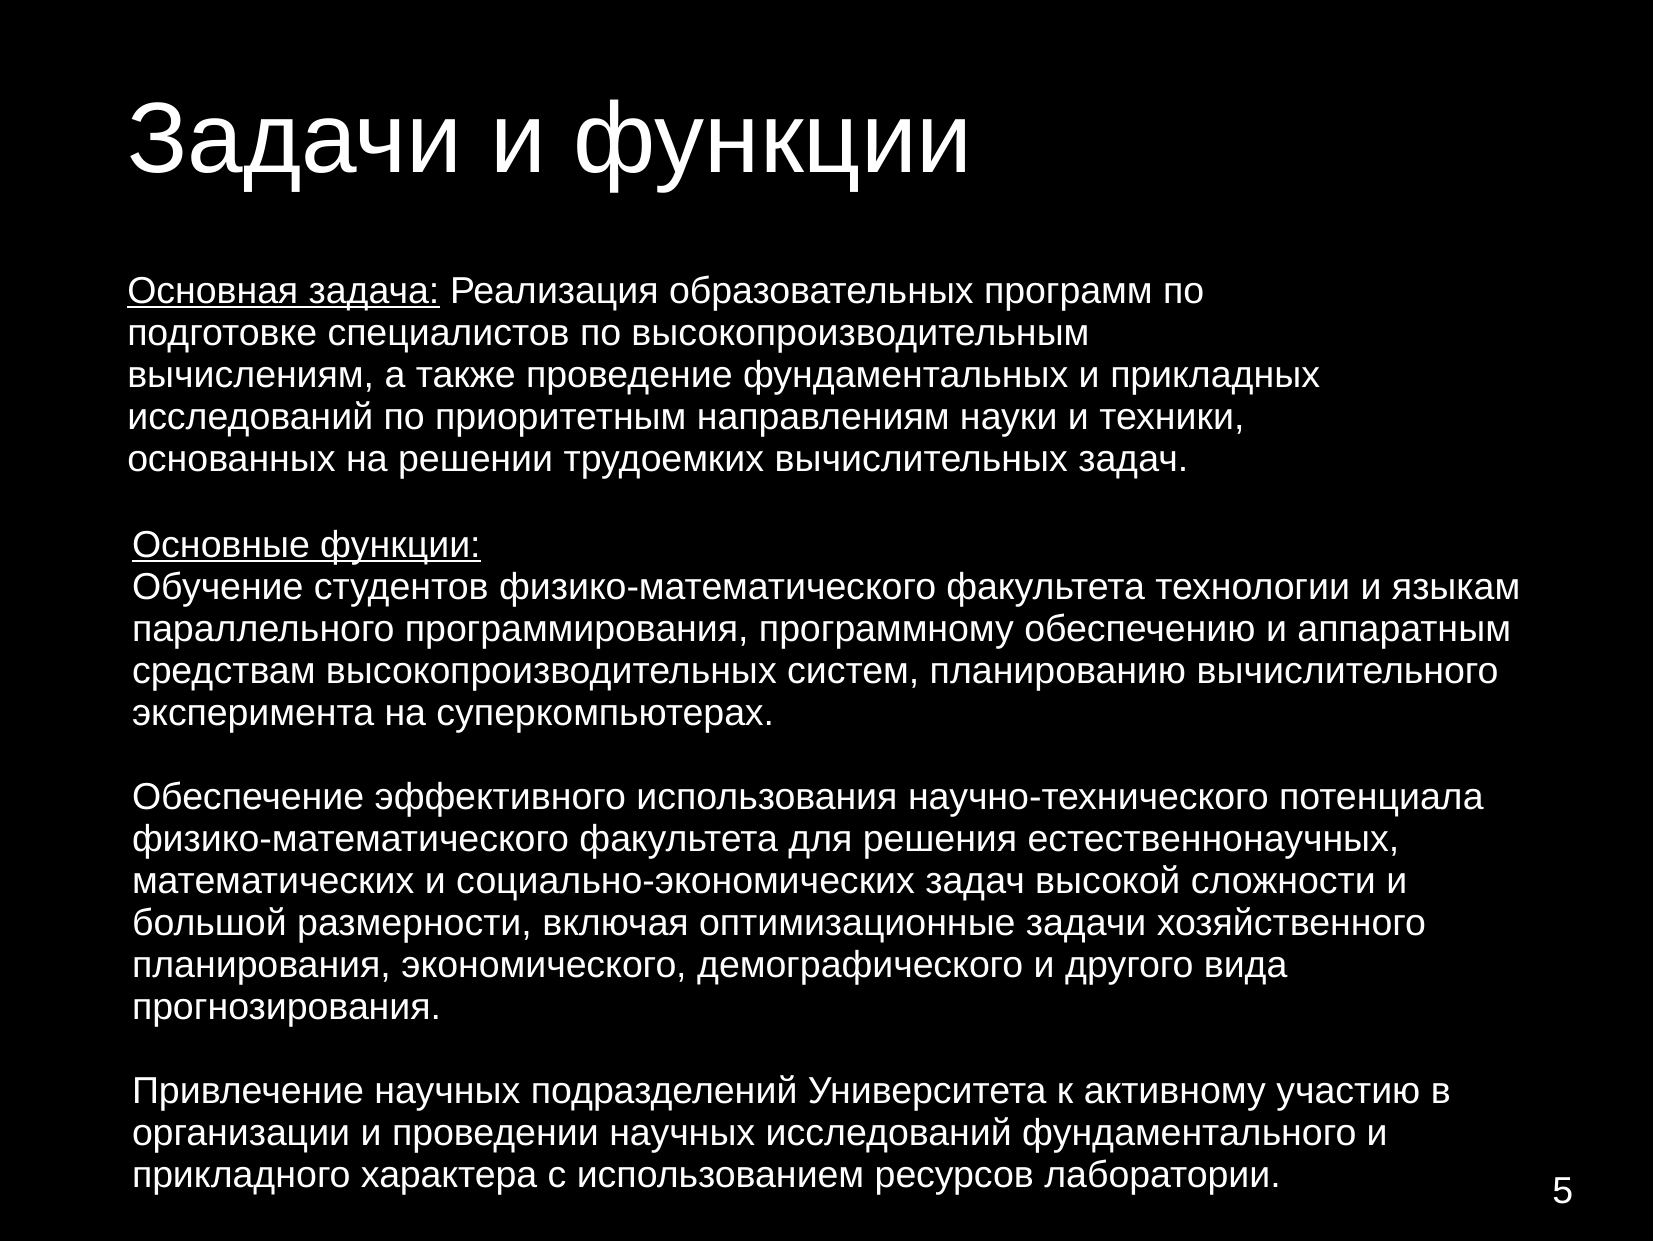

Задачи и функции
Основная задача: Реализация образовательных программ по подготовке специалистов по высокопроизводительным вычислениям, а также проведение фундаментальных и прикладных исследований по приоритетным направлениям науки и техники, основанных на решении трудоемких вычислительных задач.
Основные функции:
Обучение студентов физико-математического факультета технологии и языкам параллельного программирования, программному обеспечению и аппаратным средствам высокопроизводительных систем, планированию вычислительного эксперимента на суперкомпьютерах.
Обеспечение эффективного использования научно-технического потенциала физико-математического факультета для решения естественнонаучных, математических и социально-экономических задач высокой сложности и большой размерности, включая оптимизационные задачи хозяйственного планирования, экономического, демографического и другого вида прогнозирования.
Привлечение научных подразделений Университета к активному участию в организации и проведении научных исследований фундаментального и прикладного характера с использованием ресурсов лаборатории.
5